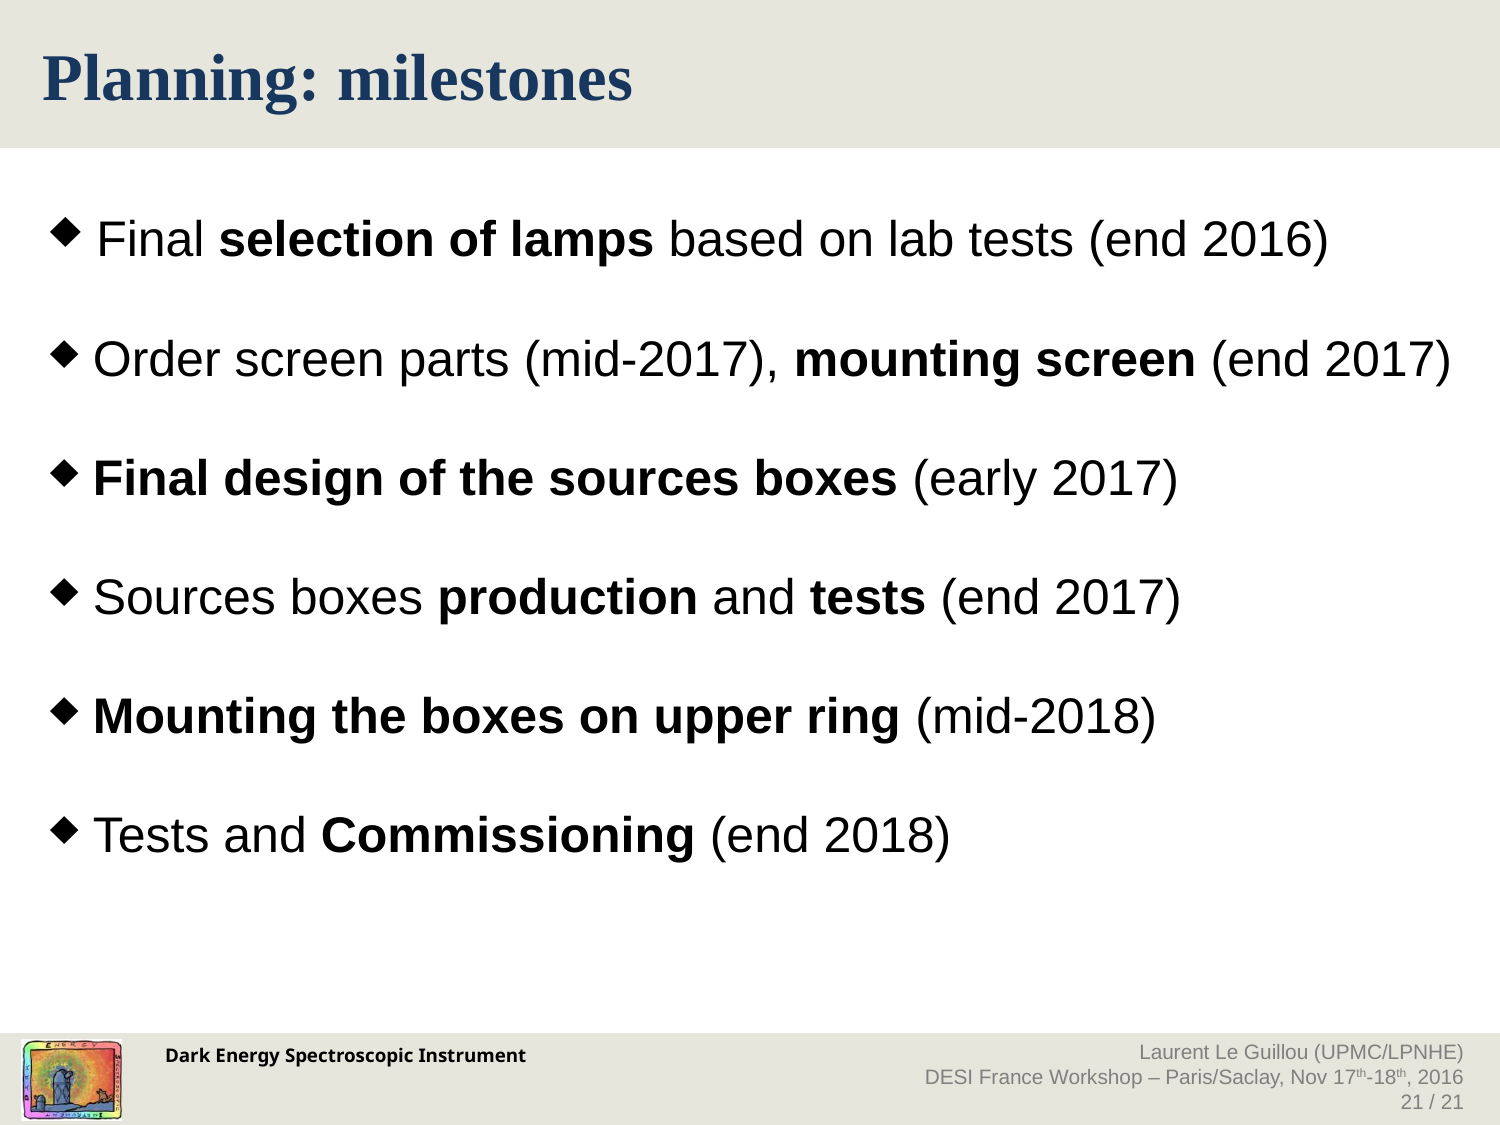

# Planning: milestones
 Final selection of lamps based on lab tests (end 2016)
 Order screen parts (mid-2017), mounting screen (end 2017)
 Final design of the sources boxes (early 2017)
 Sources boxes production and tests (end 2017)
 Mounting the boxes on upper ring (mid-2018)
 Tests and Commissioning (end 2018)